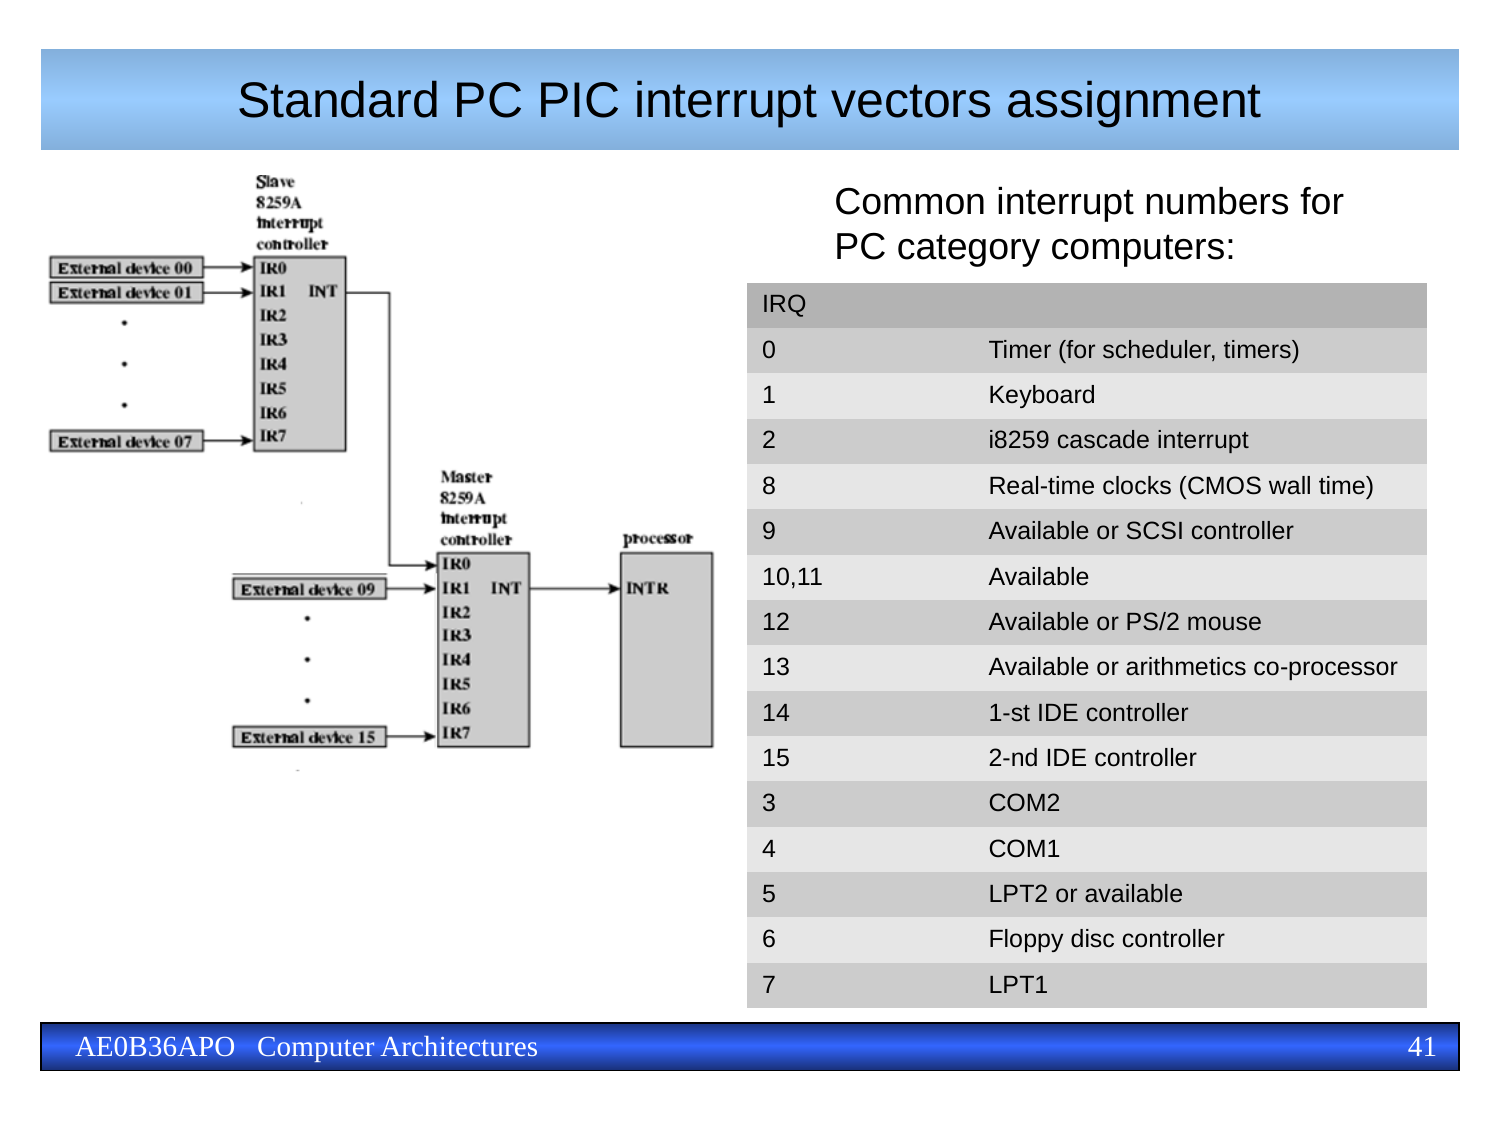

# Standard PC PIC interrupt vectors assignment
Common interrupt numbers for PC category computers:
| IRQ | |
| --- | --- |
| 0 | Timer (for scheduler, timers) |
| 1 | Keyboard |
| 2 | i8259 cascade interrupt |
| 8 | Real-time clocks (CMOS wall time) |
| 9 | Available or SCSI controller |
| 10,11 | Available |
| 12 | Available or PS/2 mouse |
| 13 | Available or arithmetics co-processor |
| 14 | 1-st IDE controller |
| 15 | 2-nd IDE controller |
| 3 | COM2 |
| 4 | COM1 |
| 5 | LPT2 or available |
| 6 | Floppy disc controller |
| 7 | LPT1 |
AE0B36APO Computer Architectures
41